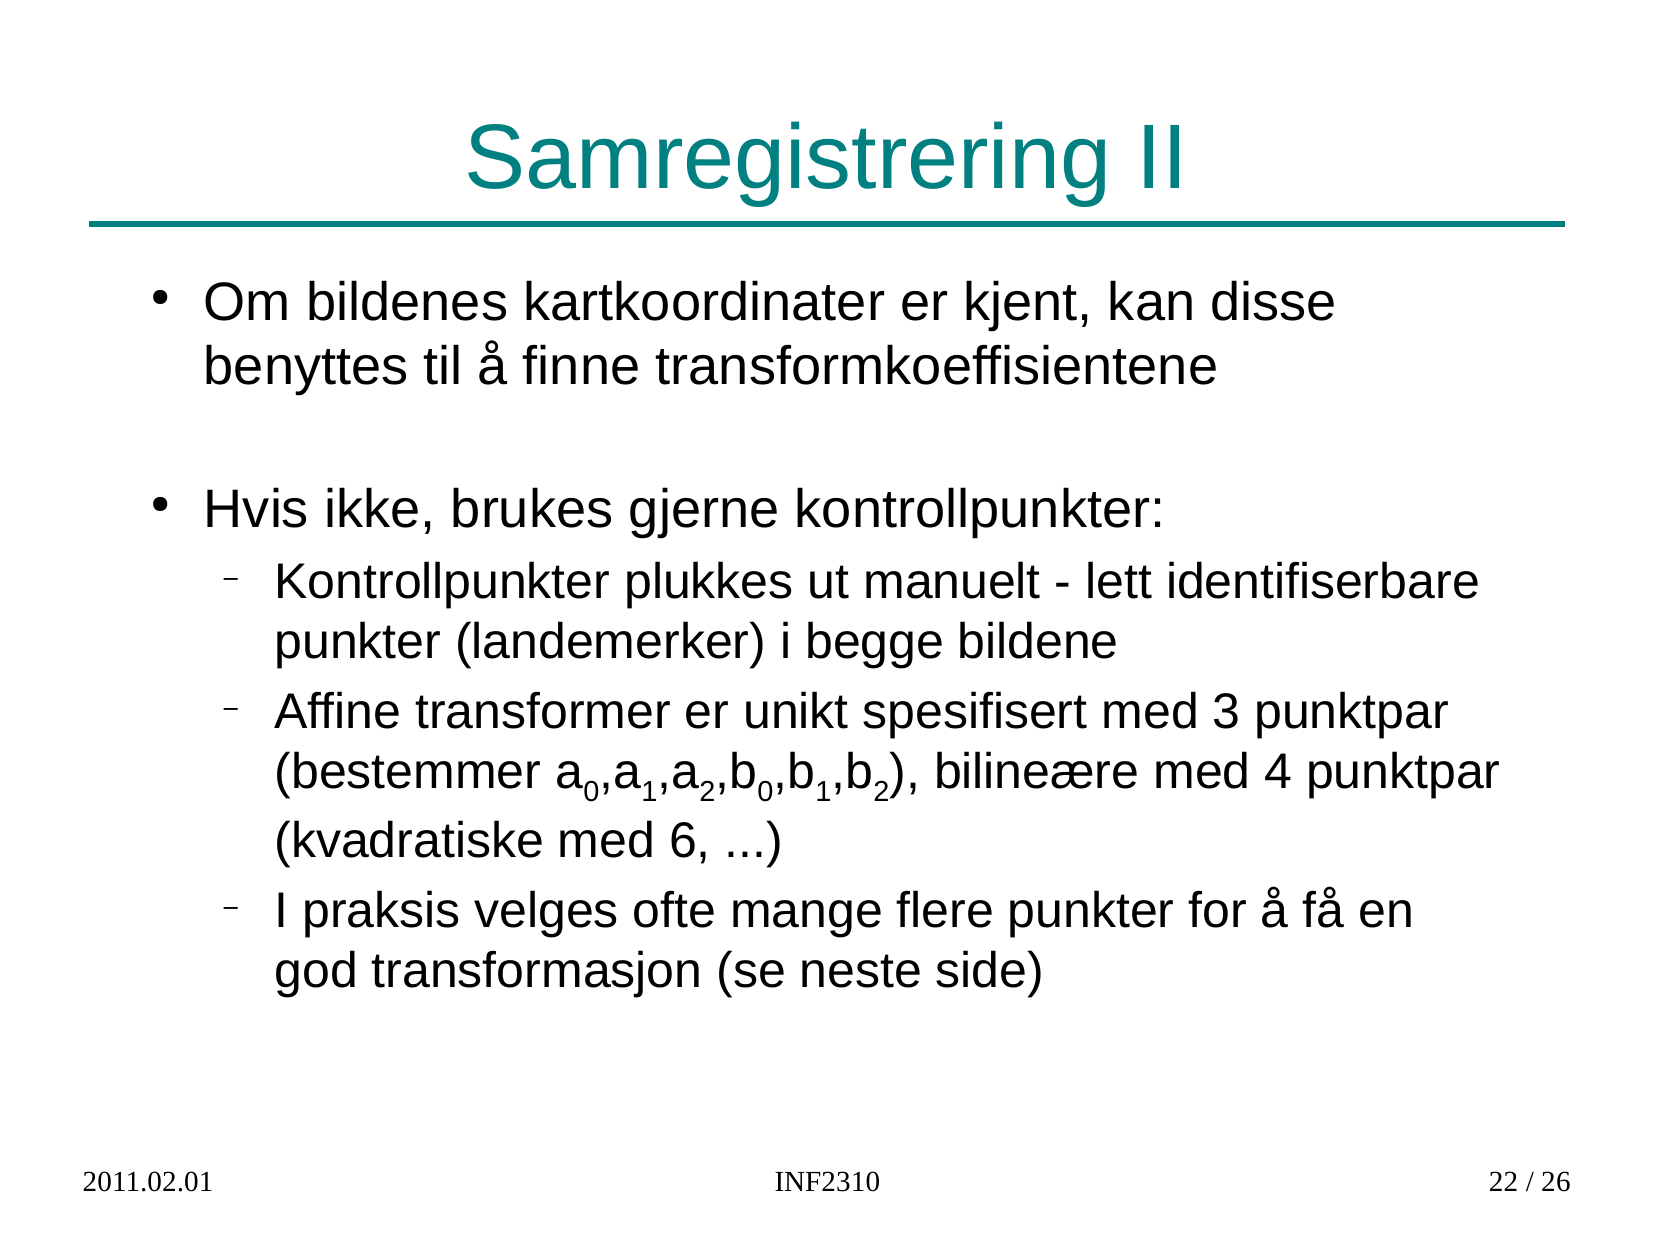

# Samregistrering II
Om bildenes kartkoordinater er kjent, kan disse benyttes til å finne transformkoeffisientene
Hvis ikke, brukes gjerne kontrollpunkter:
Kontrollpunkter plukkes ut manuelt - lett identifiserbare punkter (landemerker) i begge bildene
Affine transformer er unikt spesifisert med 3 punktpar (bestemmer a0,a1,a2,b0,b1,b2), bilineære med 4 punktpar (kvadratiske med 6, ...)
I praksis velges ofte mange flere punkter for å få en god transformasjon (se neste side)
2011.02.01
INF2310
22